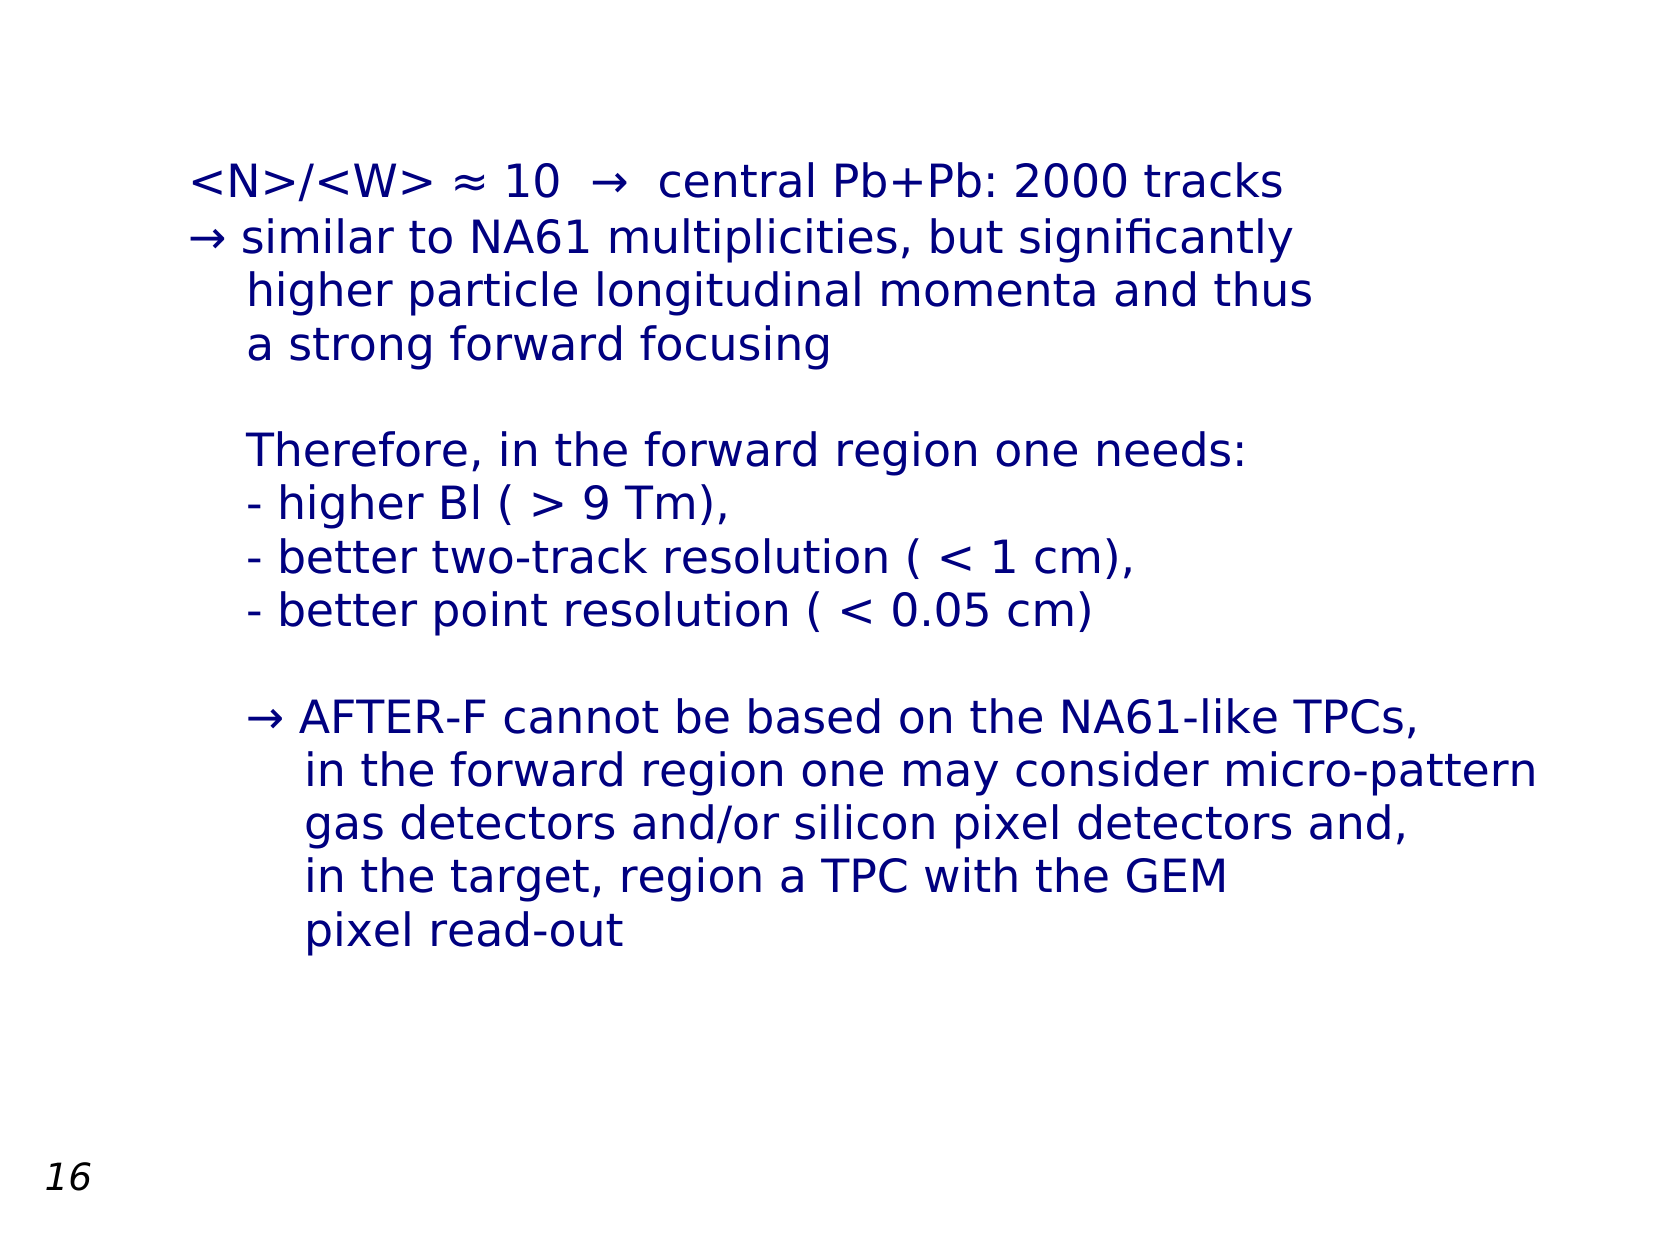

<N>/<W> ≈ 10 → central Pb+Pb: 2000 tracks
→ similar to NA61 multiplicities, but significantly
 higher particle longitudinal momenta and thus
 a strong forward focusing
 Therefore, in the forward region one needs:
 - higher Bl ( > 9 Tm),
 - better two-track resolution ( < 1 cm),
 - better point resolution ( < 0.05 cm)
 → AFTER-F cannot be based on the NA61-like TPCs,
 in the forward region one may consider micro-pattern
 gas detectors and/or silicon pixel detectors and,
 in the target, region a TPC with the GEM
 pixel read-out